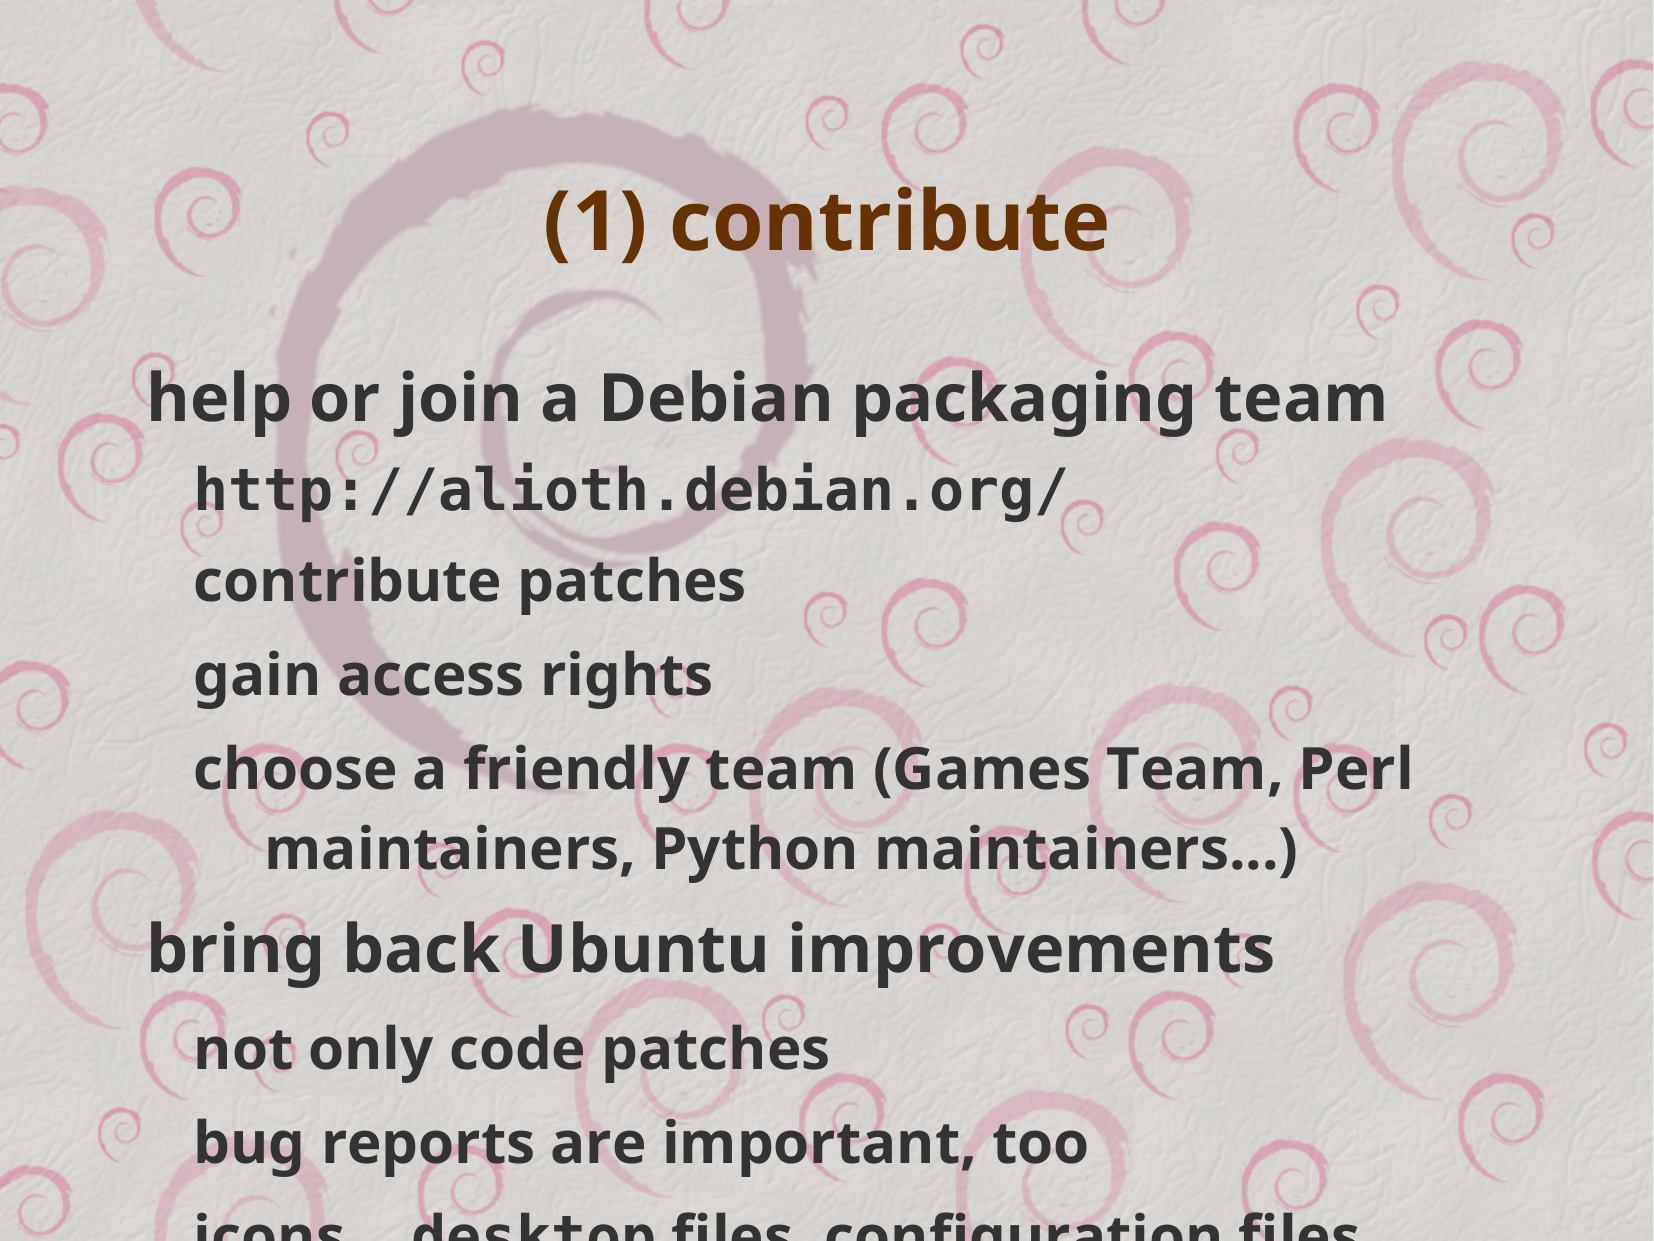

# (1) contribute
help or join a Debian packaging team
http://alioth.debian.org/
contribute patches
gain access rights
choose a friendly team (Games Team, Perl maintainers, Python maintainers...)
bring back Ubuntu improvements
not only code patches
bug reports are important, too
icons, .desktop files, configuration files...